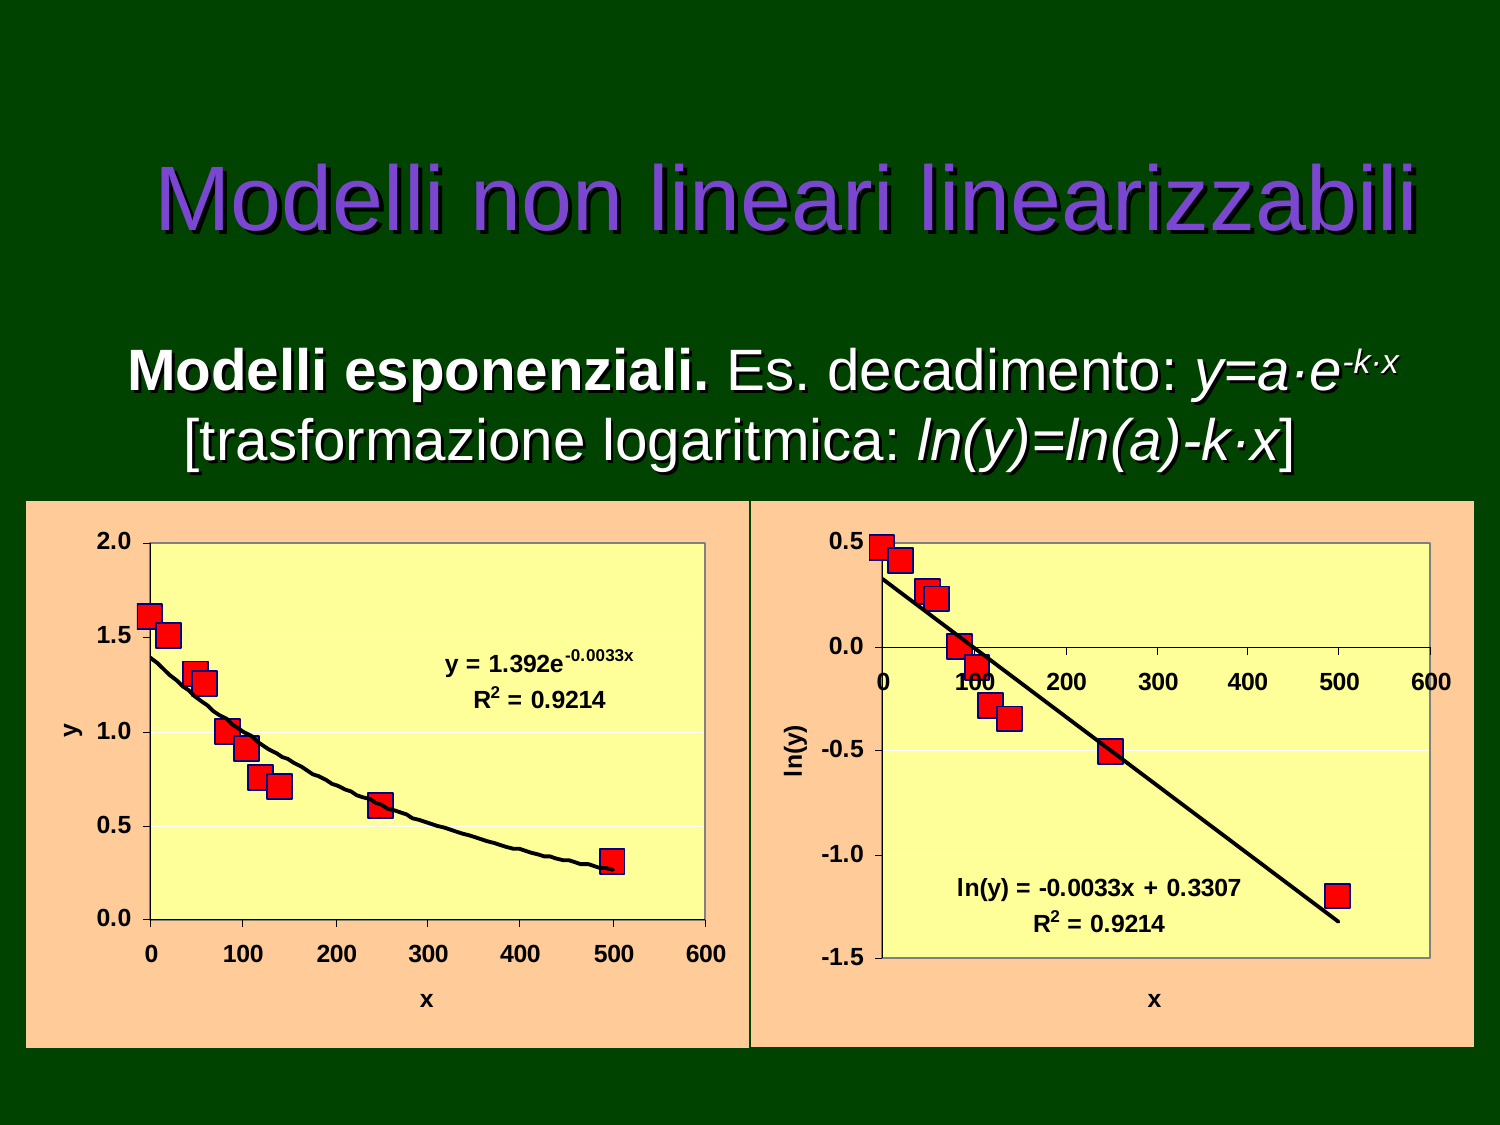

# Modelli non lineari linearizzabili
Modelli esponenziali. Es. decadimento: y=a·e-k·x [trasformazione logaritmica: ln(y)=ln(a)-k·x]